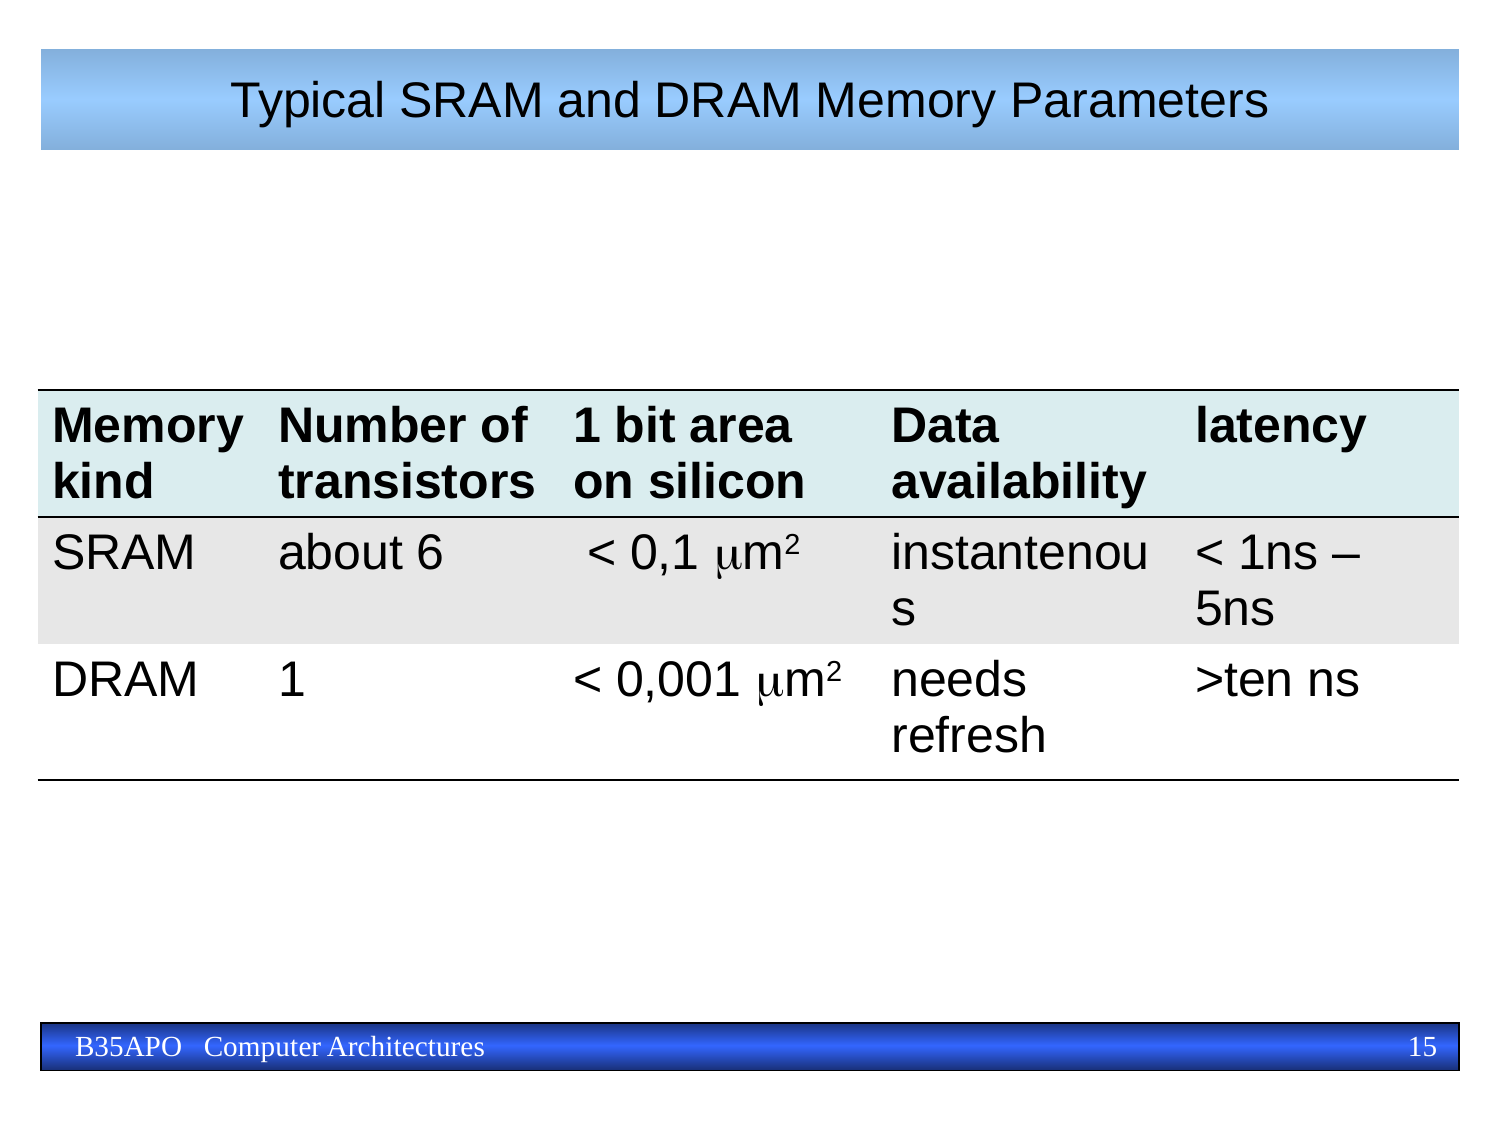

# Typical SRAM and DRAM Memory Parameters
| Memory kind | Number of transistors | 1 bit area on silicon | Data availability | latency |
| --- | --- | --- | --- | --- |
| SRAM | about 6 | < 0,1 m2 | instantenous | < 1ns – 5ns |
| DRAM | 1 | < 0,001 m2 | needs refresh | >ten ns |
B35APO Computer Architectures
15